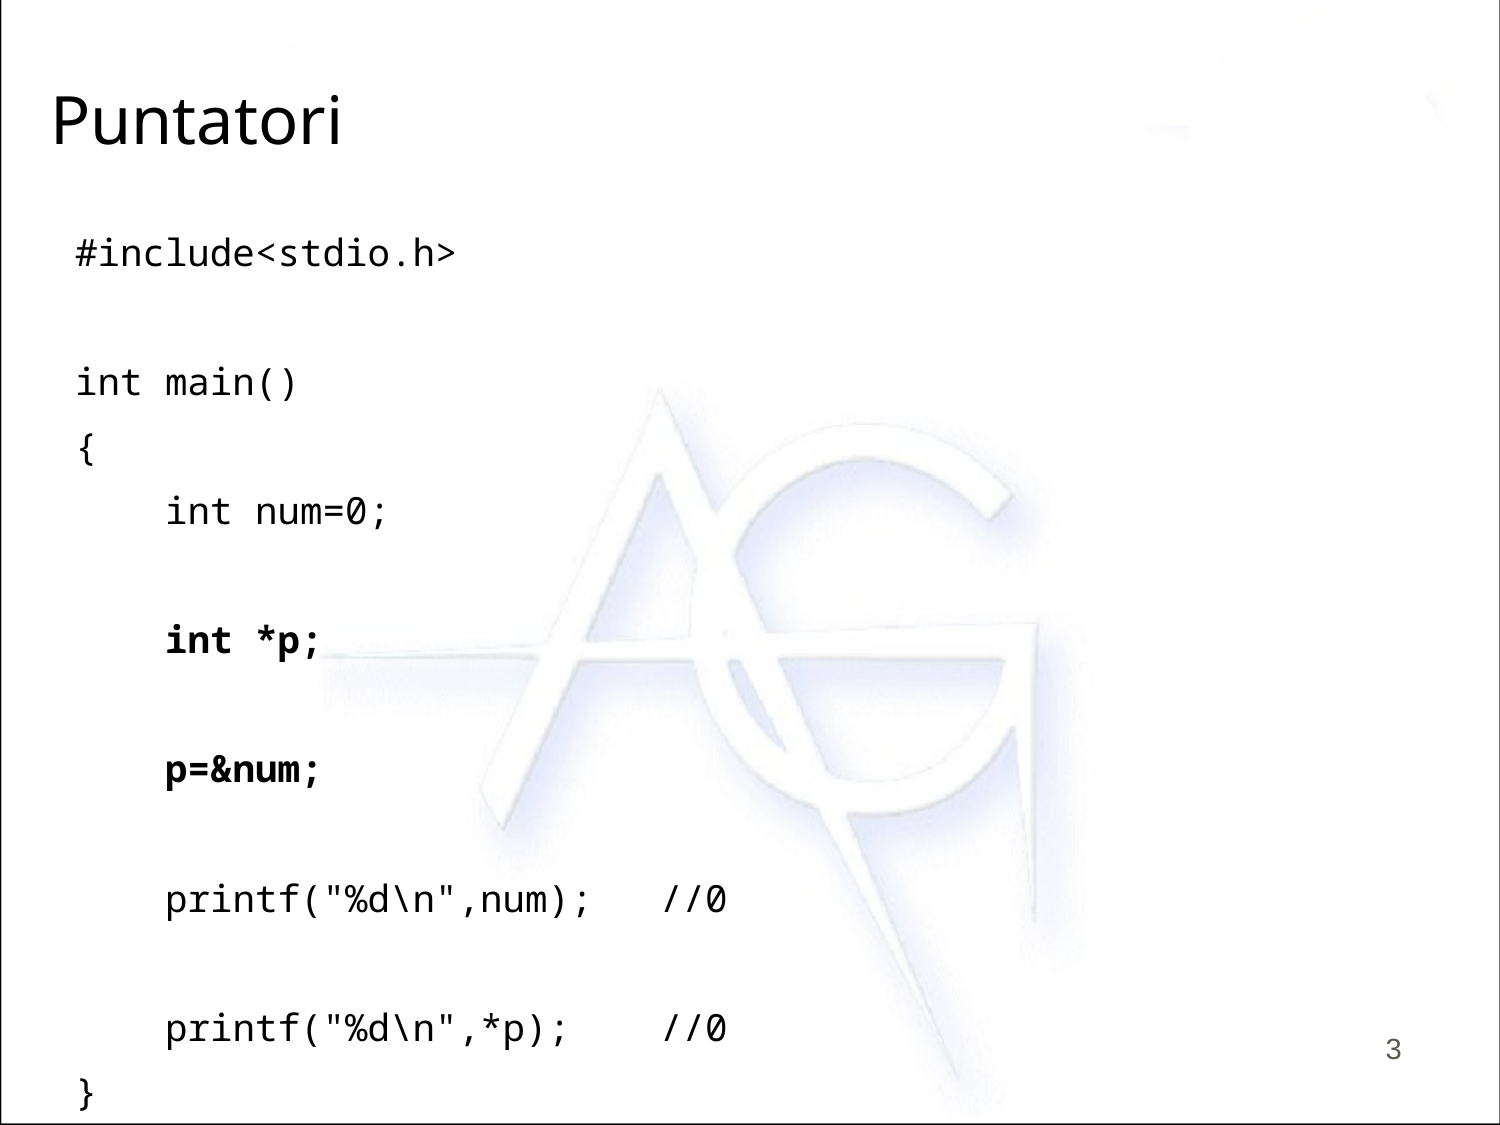

# Puntatori
#include<stdio.h>
int main()
{
 int num=0;
 int *p;
 p=&num;
 printf("%d\n",num); //0
 printf("%d\n",*p); //0
}
3